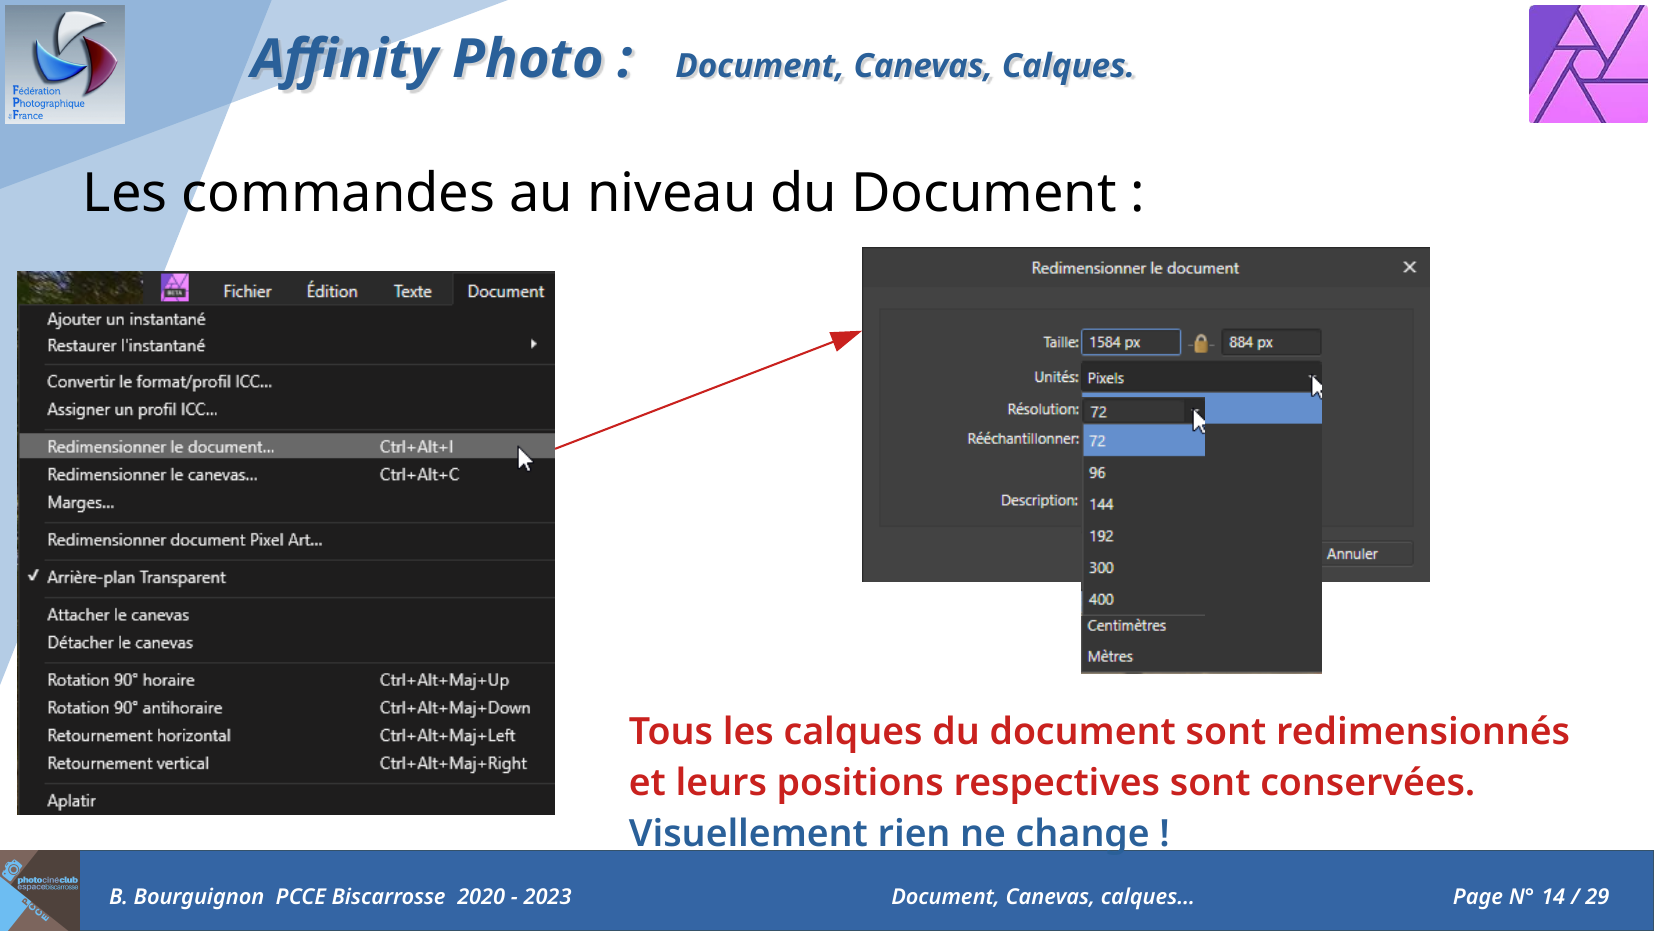

# Les commandes au niveau du Document :
Tous les calques du document sont redimensionnés
et leurs positions respectives sont conservées.
Visuellement rien ne change !